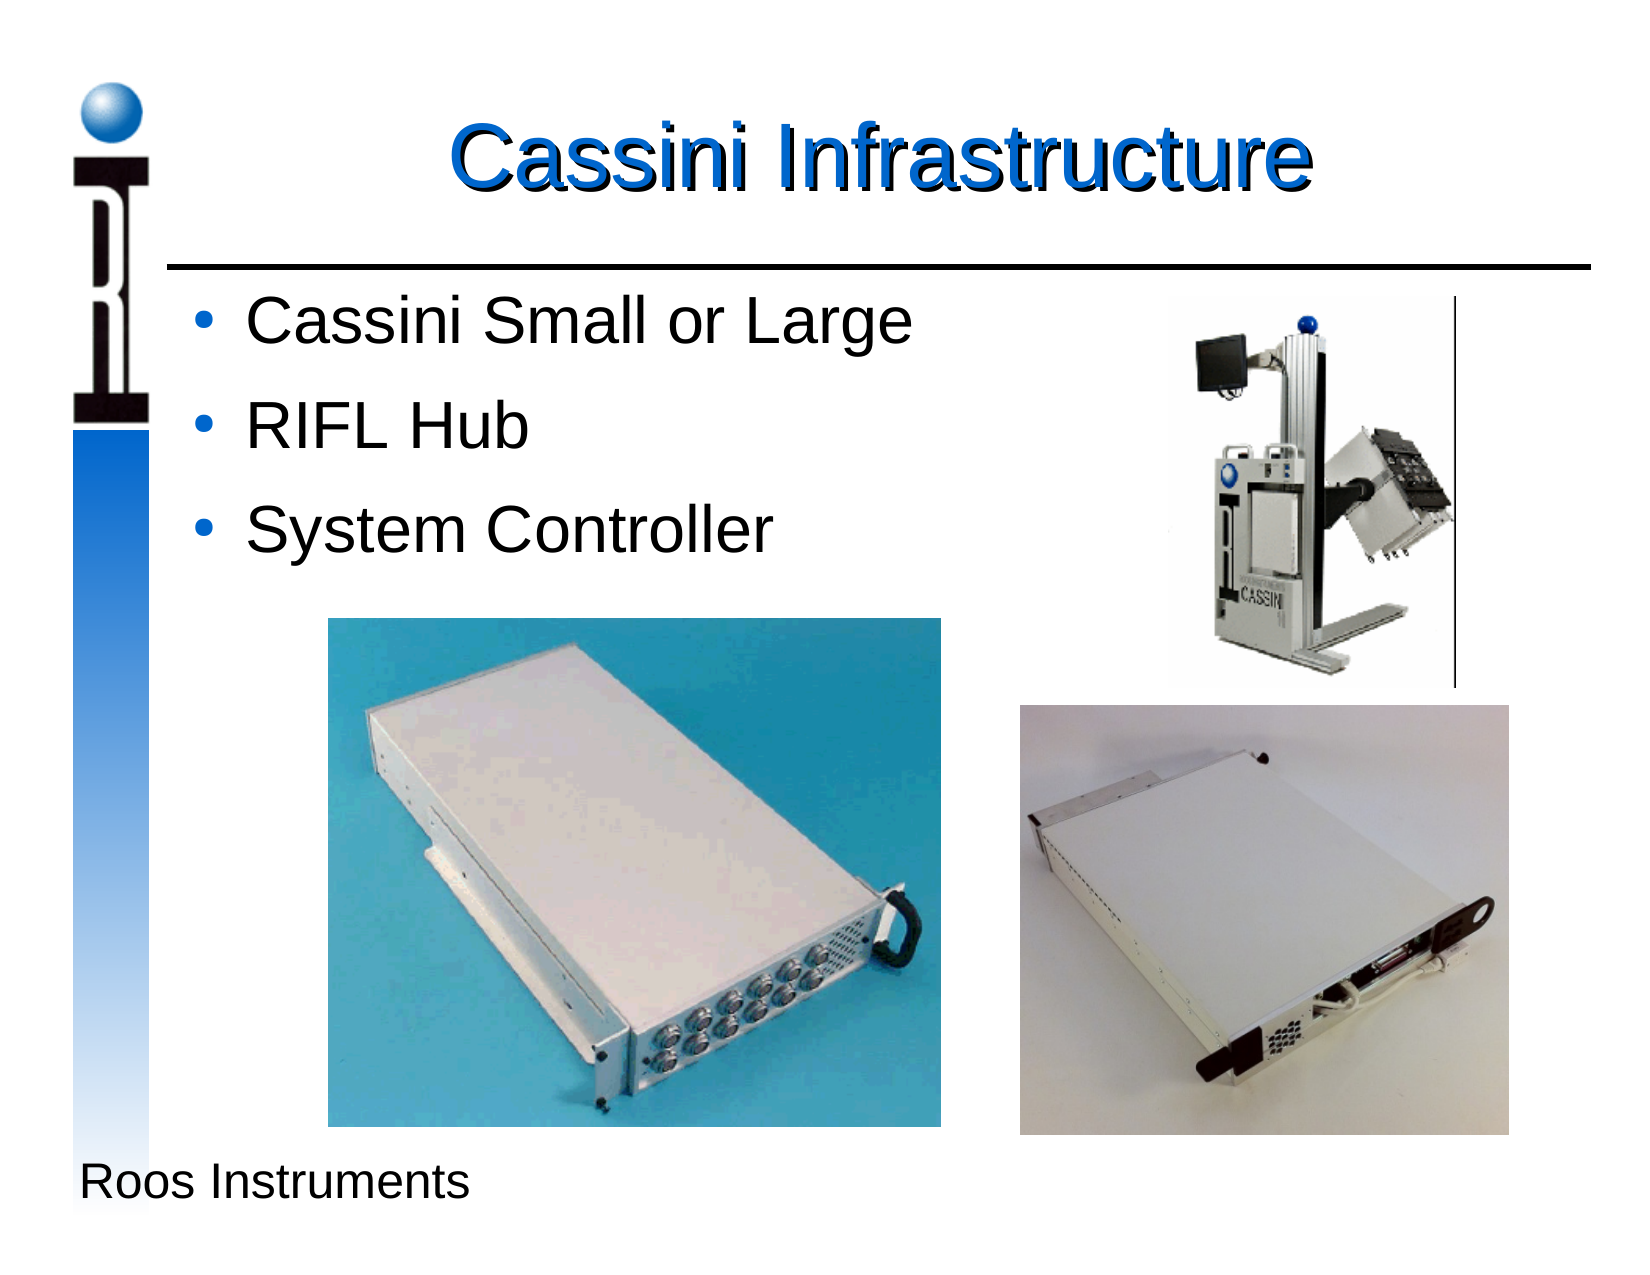

# Cassini Infrastructure
Cassini Small or Large
RIFL Hub
System Controller